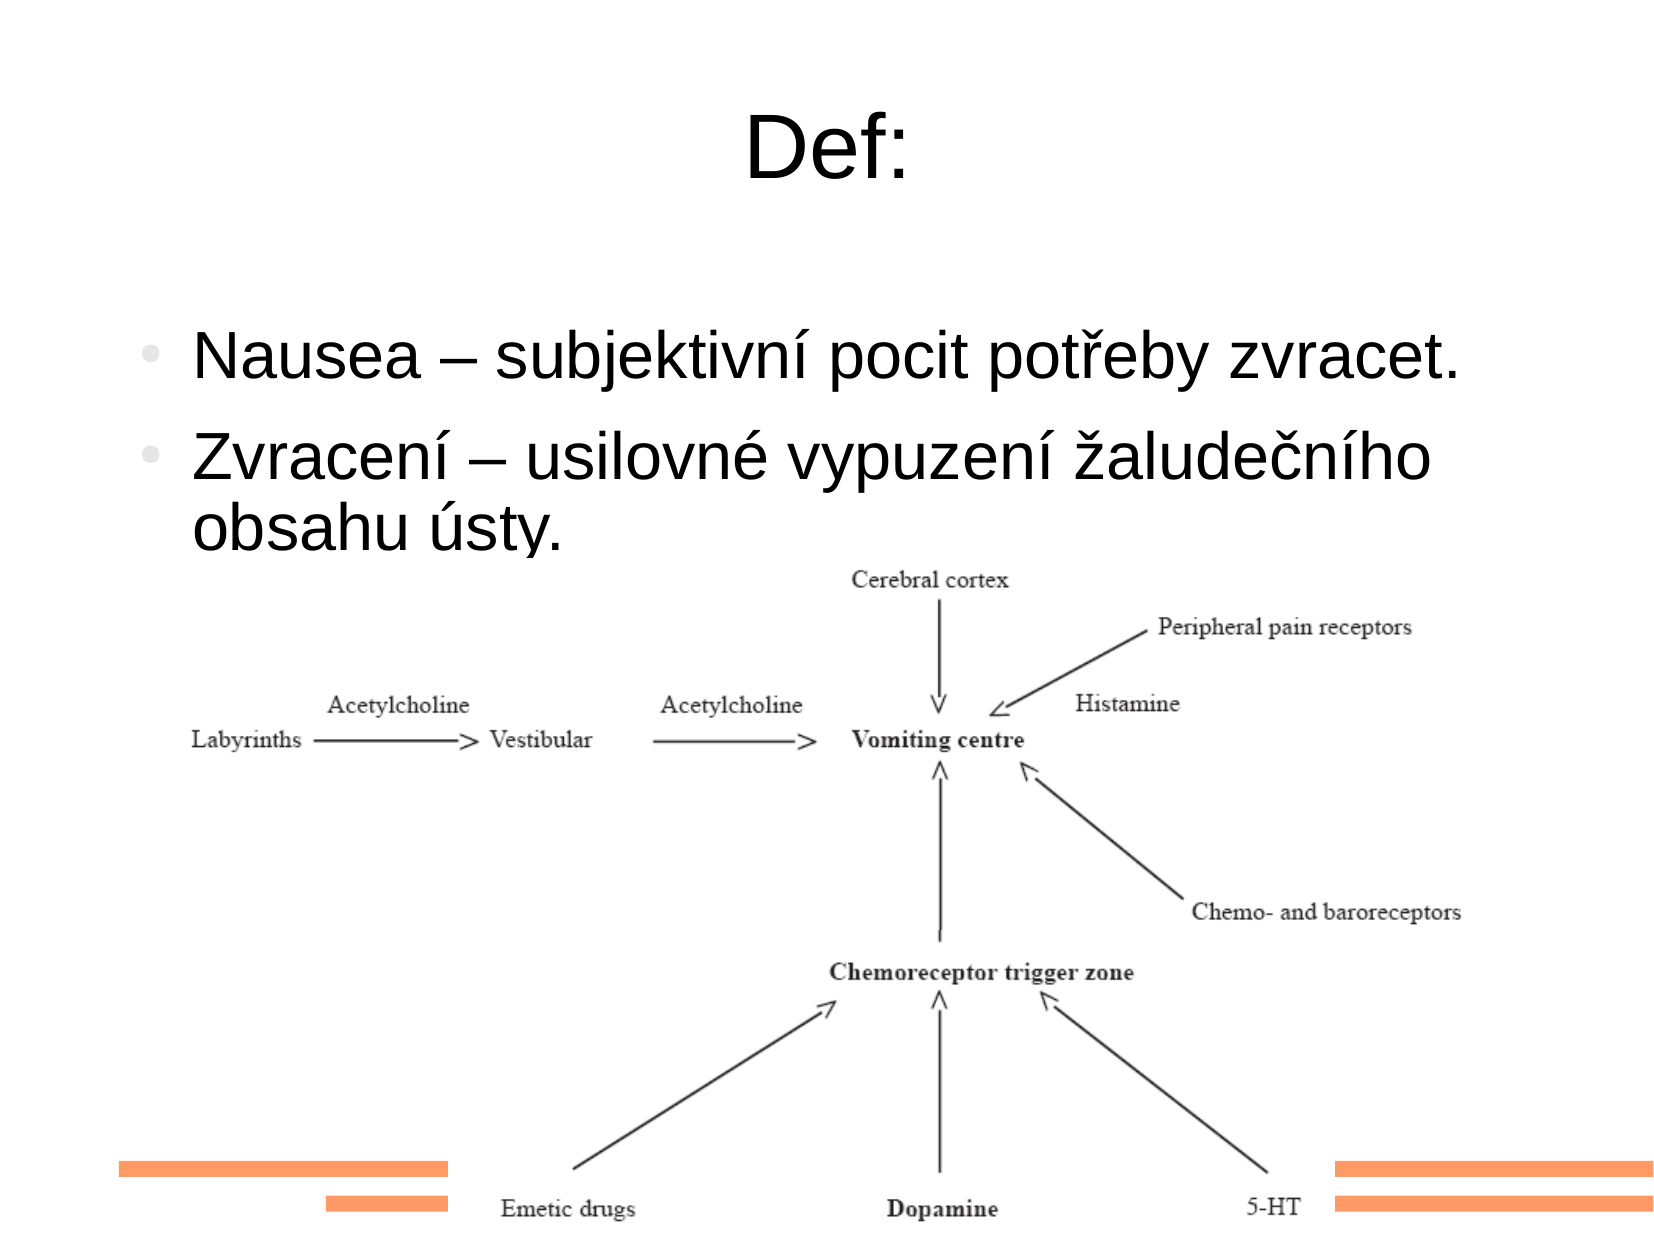

# Def:
Nausea – subjektivní pocit potřeby zvracet.
Zvracení – usilovné vypuzení žaludečního obsahu ústy.